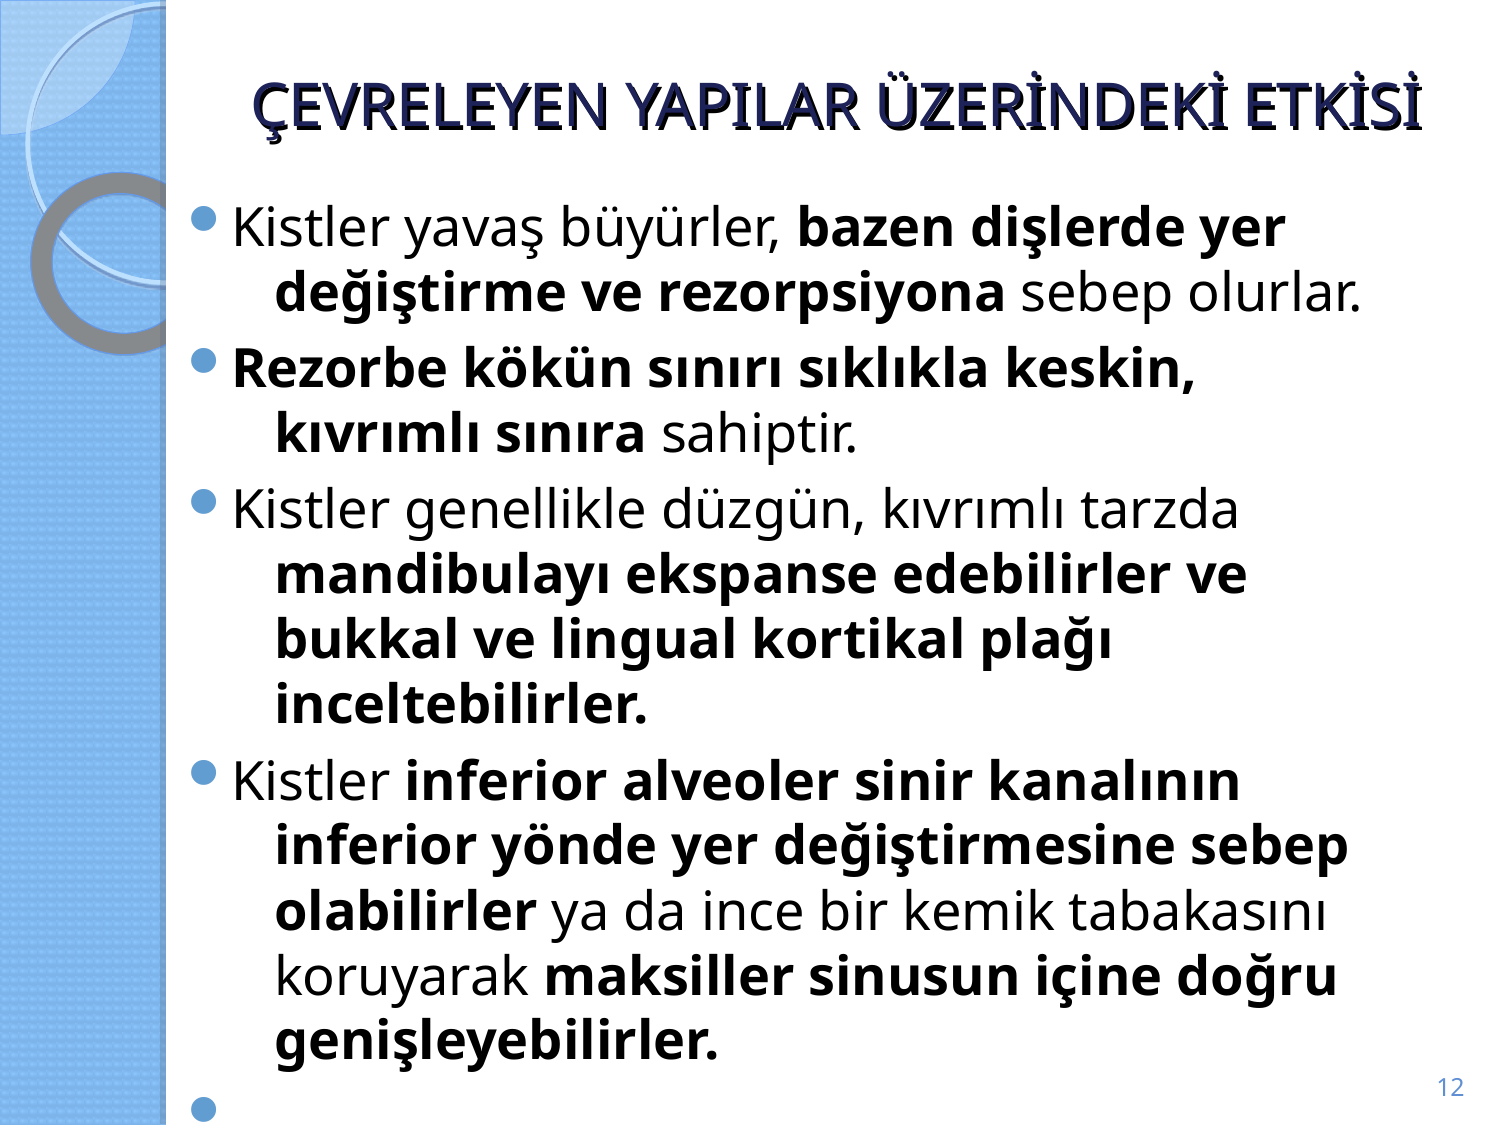

# ÇEVRELEYEN YAPILAR ÜZERİNDEKİ ETKİSİ
Kistler yavaş büyürler, bazen dişlerde yer değiştirme ve rezorpsiyona sebep olurlar.
Rezorbe kökün sınırı sıklıkla keskin, kıvrımlı sınıra sahiptir.
Kistler genellikle düzgün, kıvrımlı tarzda mandibulayı ekspanse edebilirler ve bukkal ve lingual kortikal plağı inceltebilirler.
Kistler inferior alveoler sinir kanalının inferior yönde yer değiştirmesine sebep olabilirler ya da ince bir kemik tabakasını koruyarak maksiller sinusun içine doğru genişleyebilirler.
12